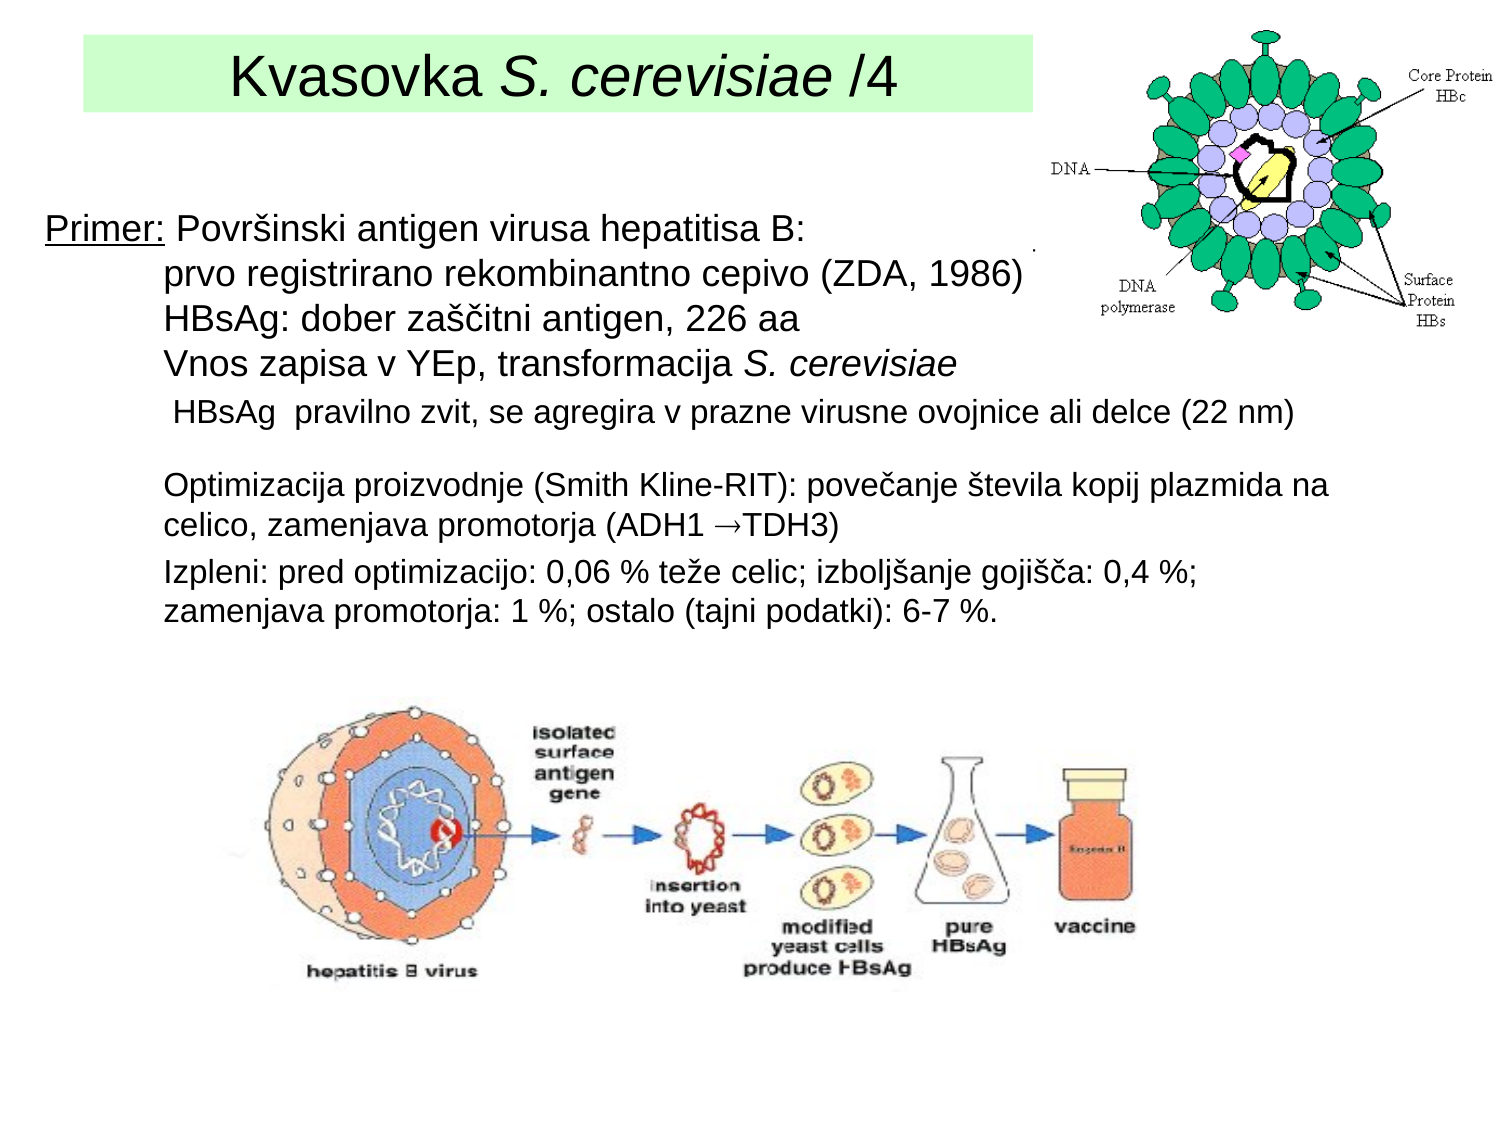

# Kvasovka S. cerevisiae /4
Primer: Površinski antigen virusa hepatitisa B:
prvo registrirano rekombinantno cepivo (ZDA, 1986)
HBsAg: dober zaščitni antigen, 226 aa
Vnos zapisa v YEp, transformacija S. cerevisiae
	 HBsAg pravilno zvit, se agregira v prazne virusne ovojnice ali delce (22 nm)
	Optimizacija proizvodnje (Smith Kline-RIT): povečanje števila kopij plazmida na celico, zamenjava promotorja (ADH1 TDH3)
	Izpleni: pred optimizacijo: 0,06 % teže celic; izboljšanje gojišča: 0,4 %;
zamenjava promotorja: 1 %; ostalo (tajni podatki): 6-7 %.